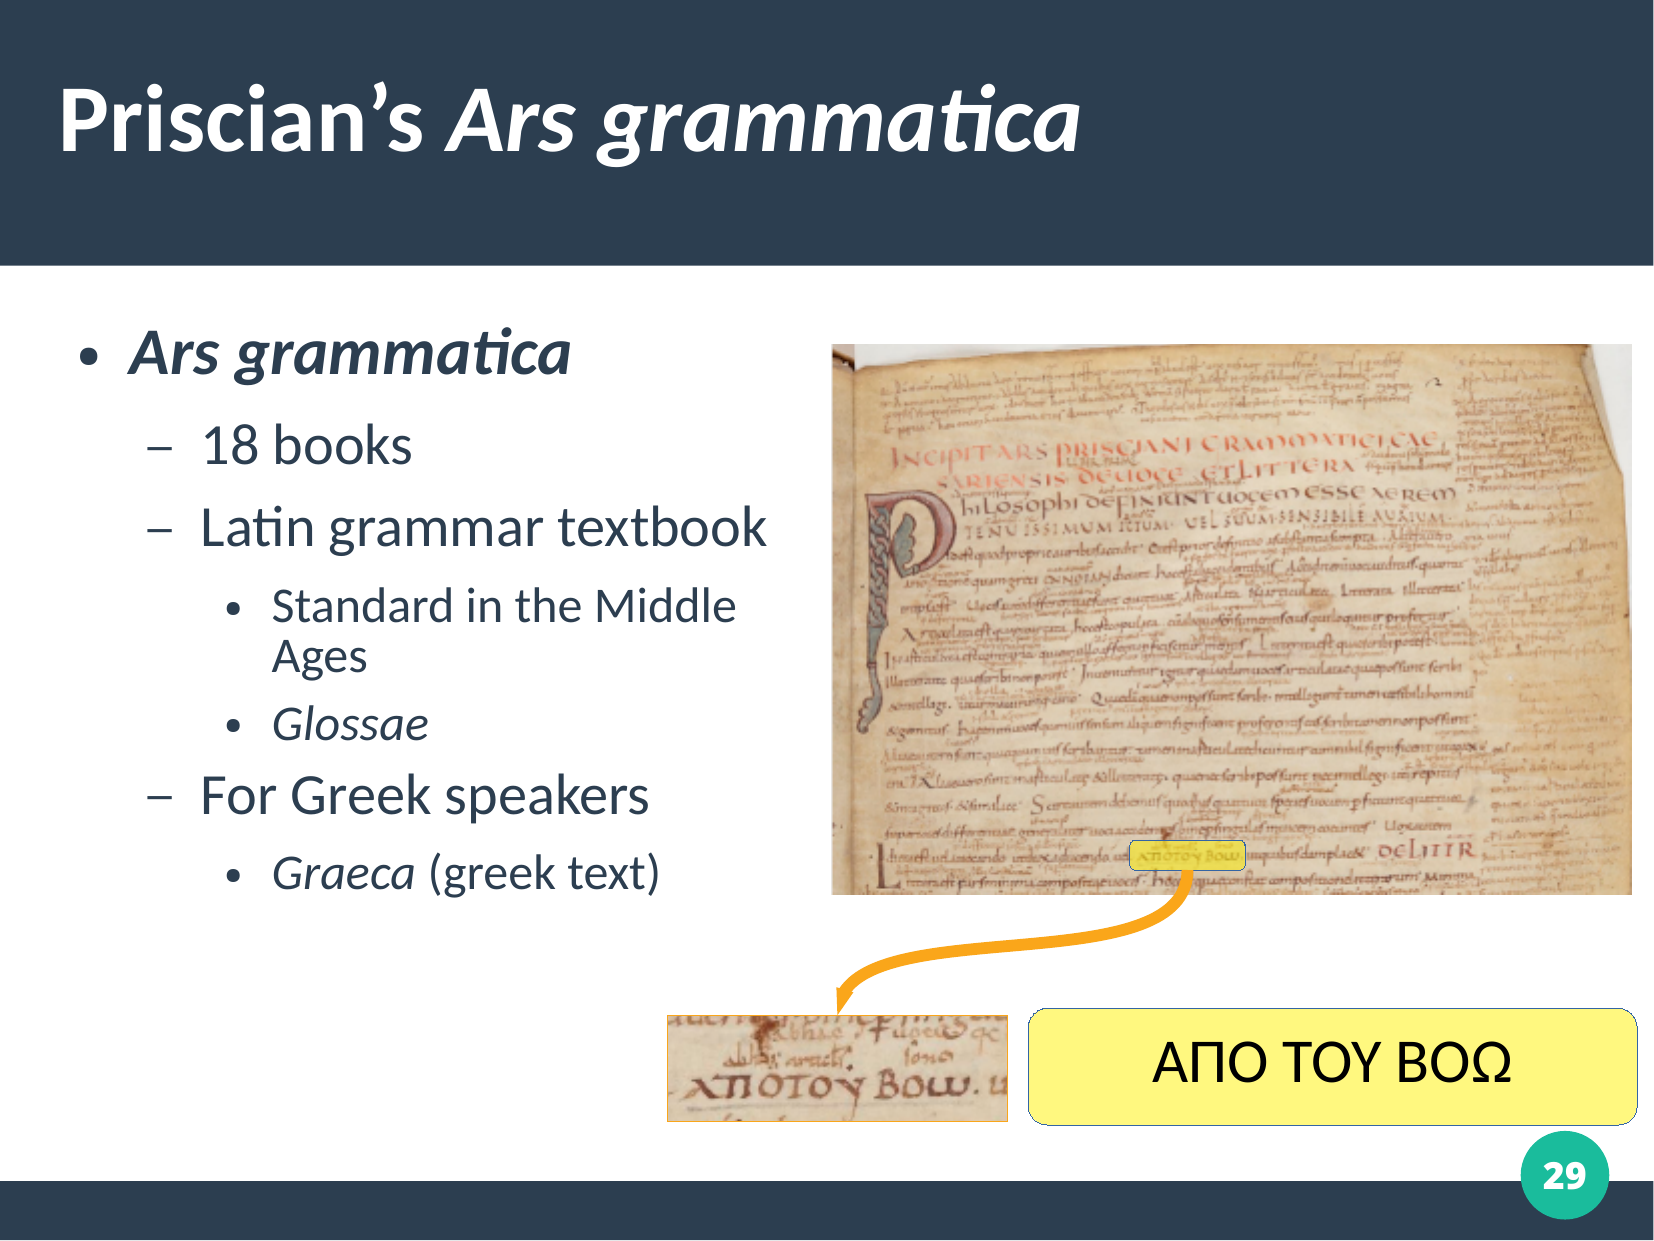

# Priscian’s Ars grammatica
Ars grammatica
18 books
Latin grammar textbook
Standard in the Middle Ages
Glossae
For Greek speakers
Graeca (greek text)
ΑΠΟ ΤΟΥ ΒΟΩ
29